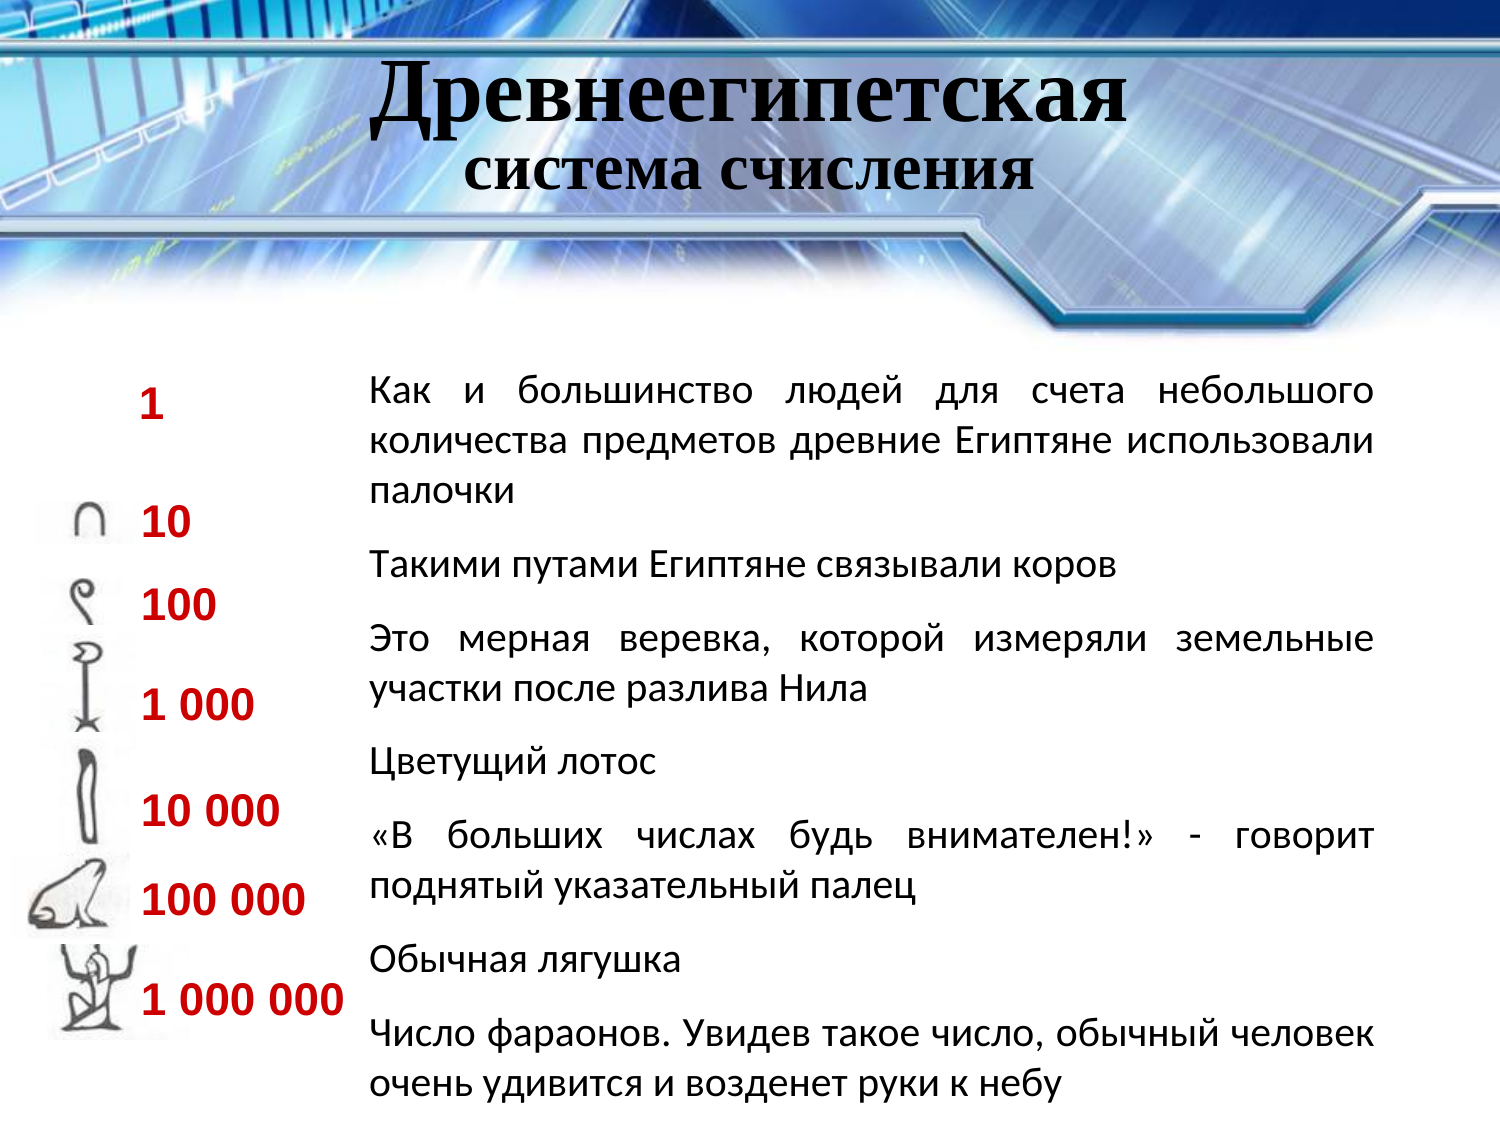

# Древнеегипетская система счисления
Как и большинство людей для счета небольшого количества предметов древние Египтяне использовали палочки
Такими путами Египтяне связывали коров
Это мерная веревка, которой измеряли земельные участки после разлива Нила
Цветущий лотос
«В больших числах будь внимателен!» - говорит поднятый указательный палец
Обычная лягушка
Число фараонов. Увидев такое число, обычный человек очень удивится и возденет руки к небу
1
10
100
1 000
10 000
100 000
1 000 000